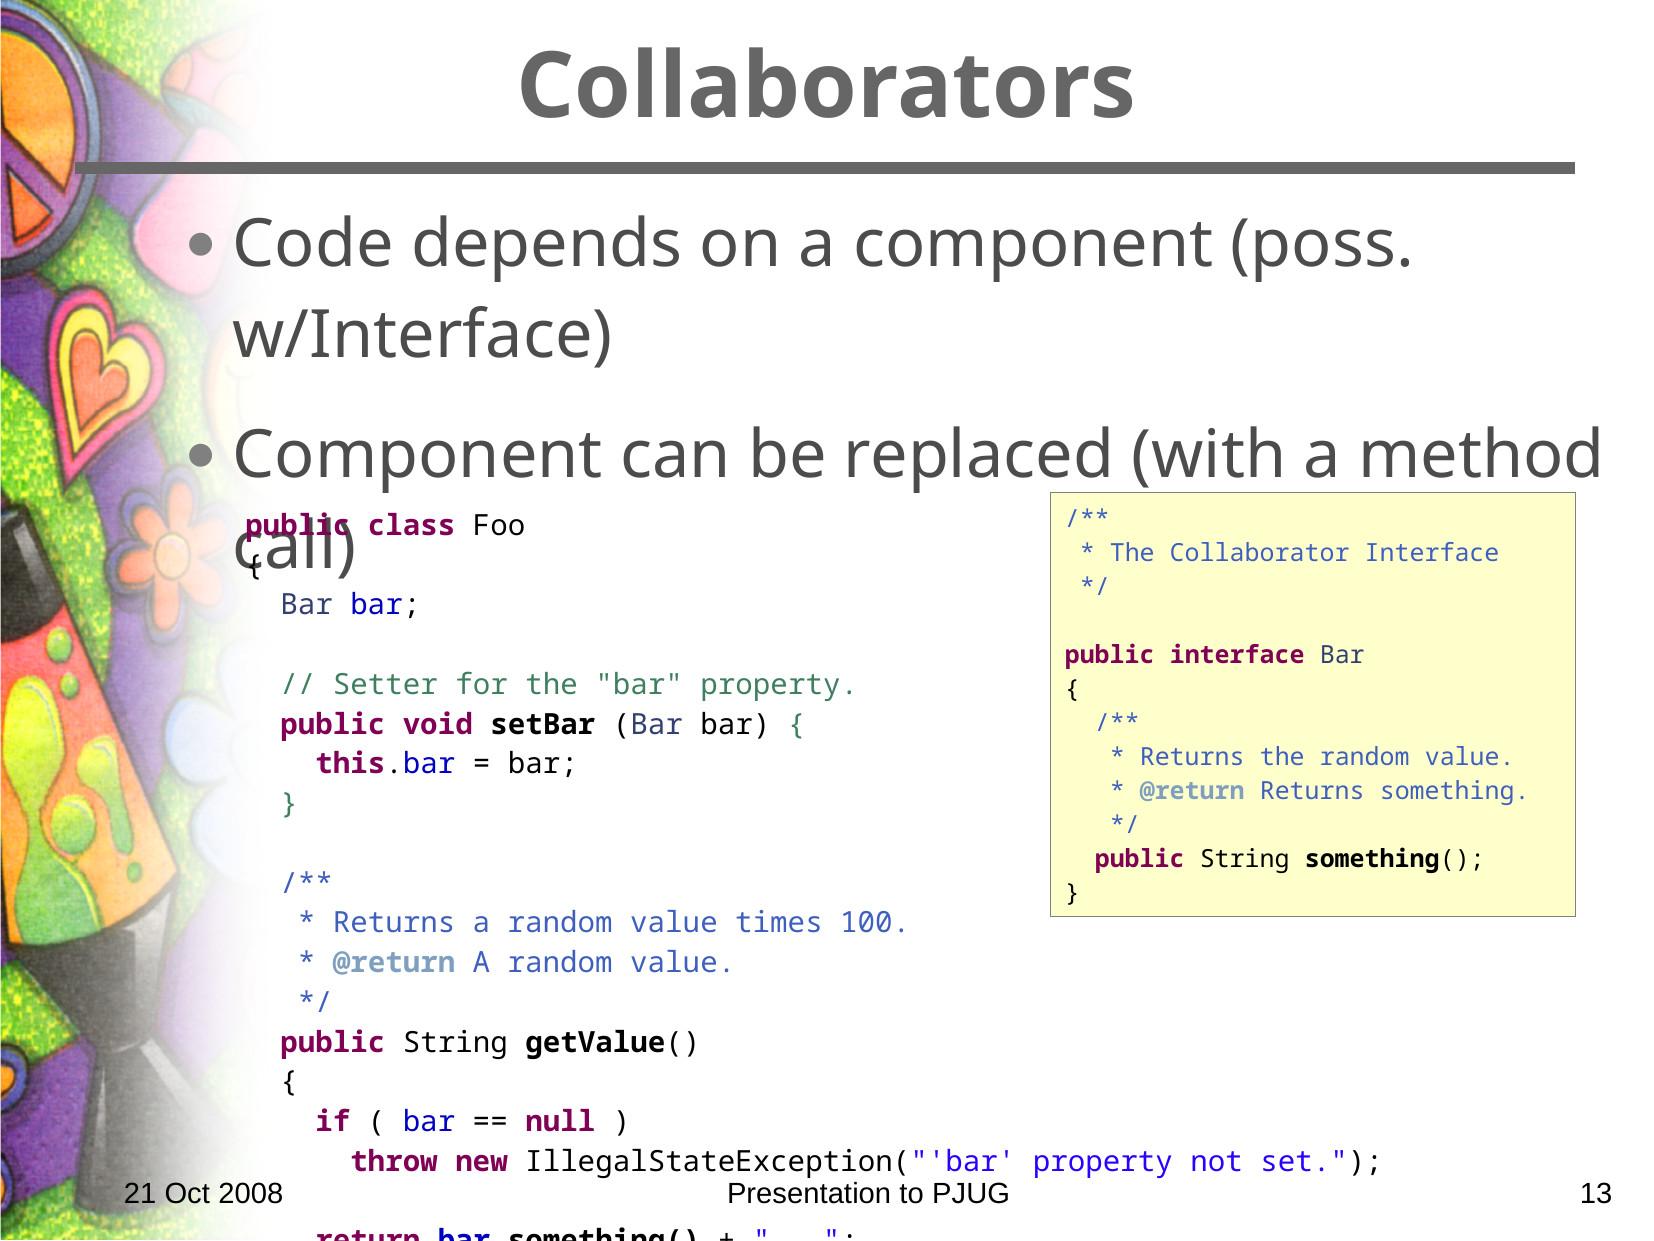

# Collaborators
Code depends on a component (poss. w/Interface)
Component can be replaced (with a method call)
/**
 * The Collaborator Interface
 */
public interface Bar
{
 /**
 * Returns the random value.
 * @return Returns something.
 */
 public String something();
}
public class Foo
{
 Bar bar;
 // Setter for the "bar" property.
 public void setBar (Bar bar) {
 this.bar = bar;
 }
 /**
 * Returns a random value times 100.
 * @return A random value.
 */
 public String getValue()
 {
 if ( bar == null )
 throw new IllegalStateException("'bar' property not set.");
 return bar.something() + "...";
 }
21 Oct 2008
Presentation to PJUG
13